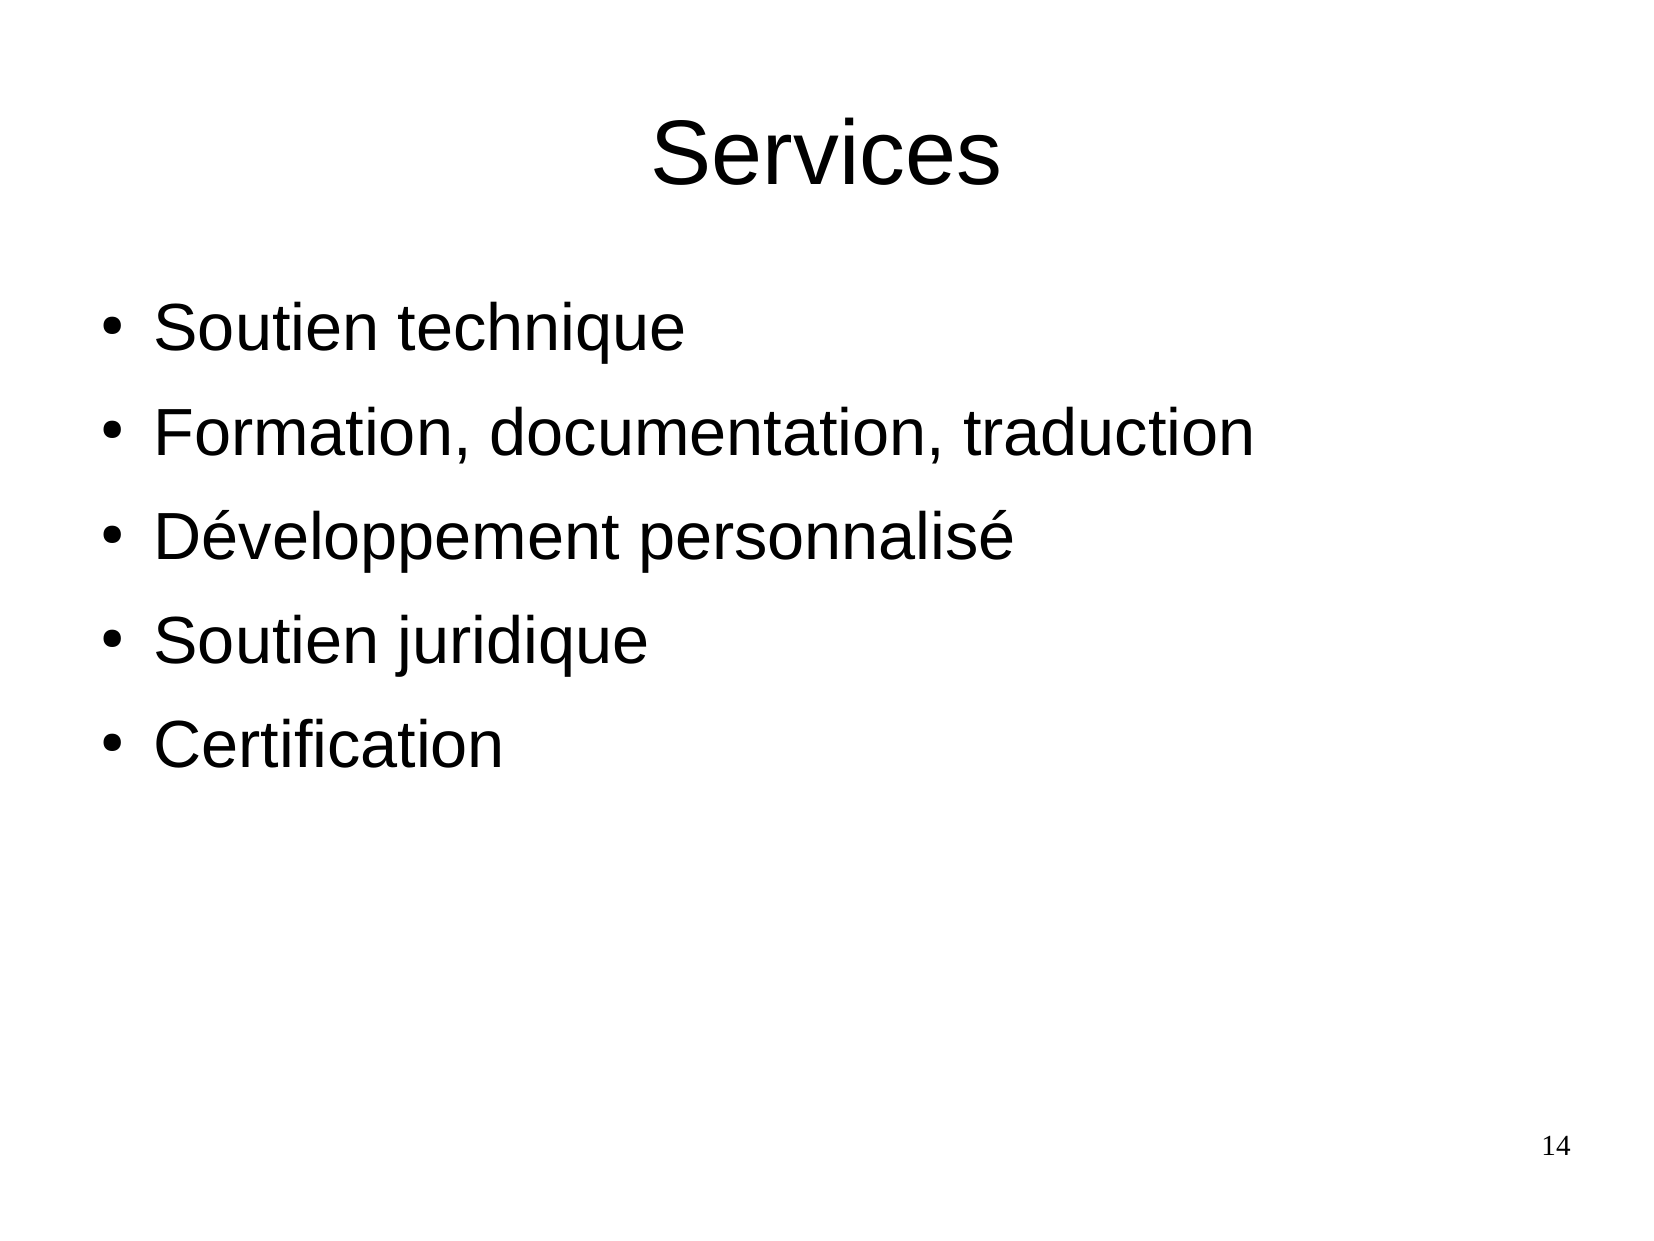

# Services
Soutien technique
Formation, documentation, traduction
Développement personnalisé
Soutien juridique
Certification
14